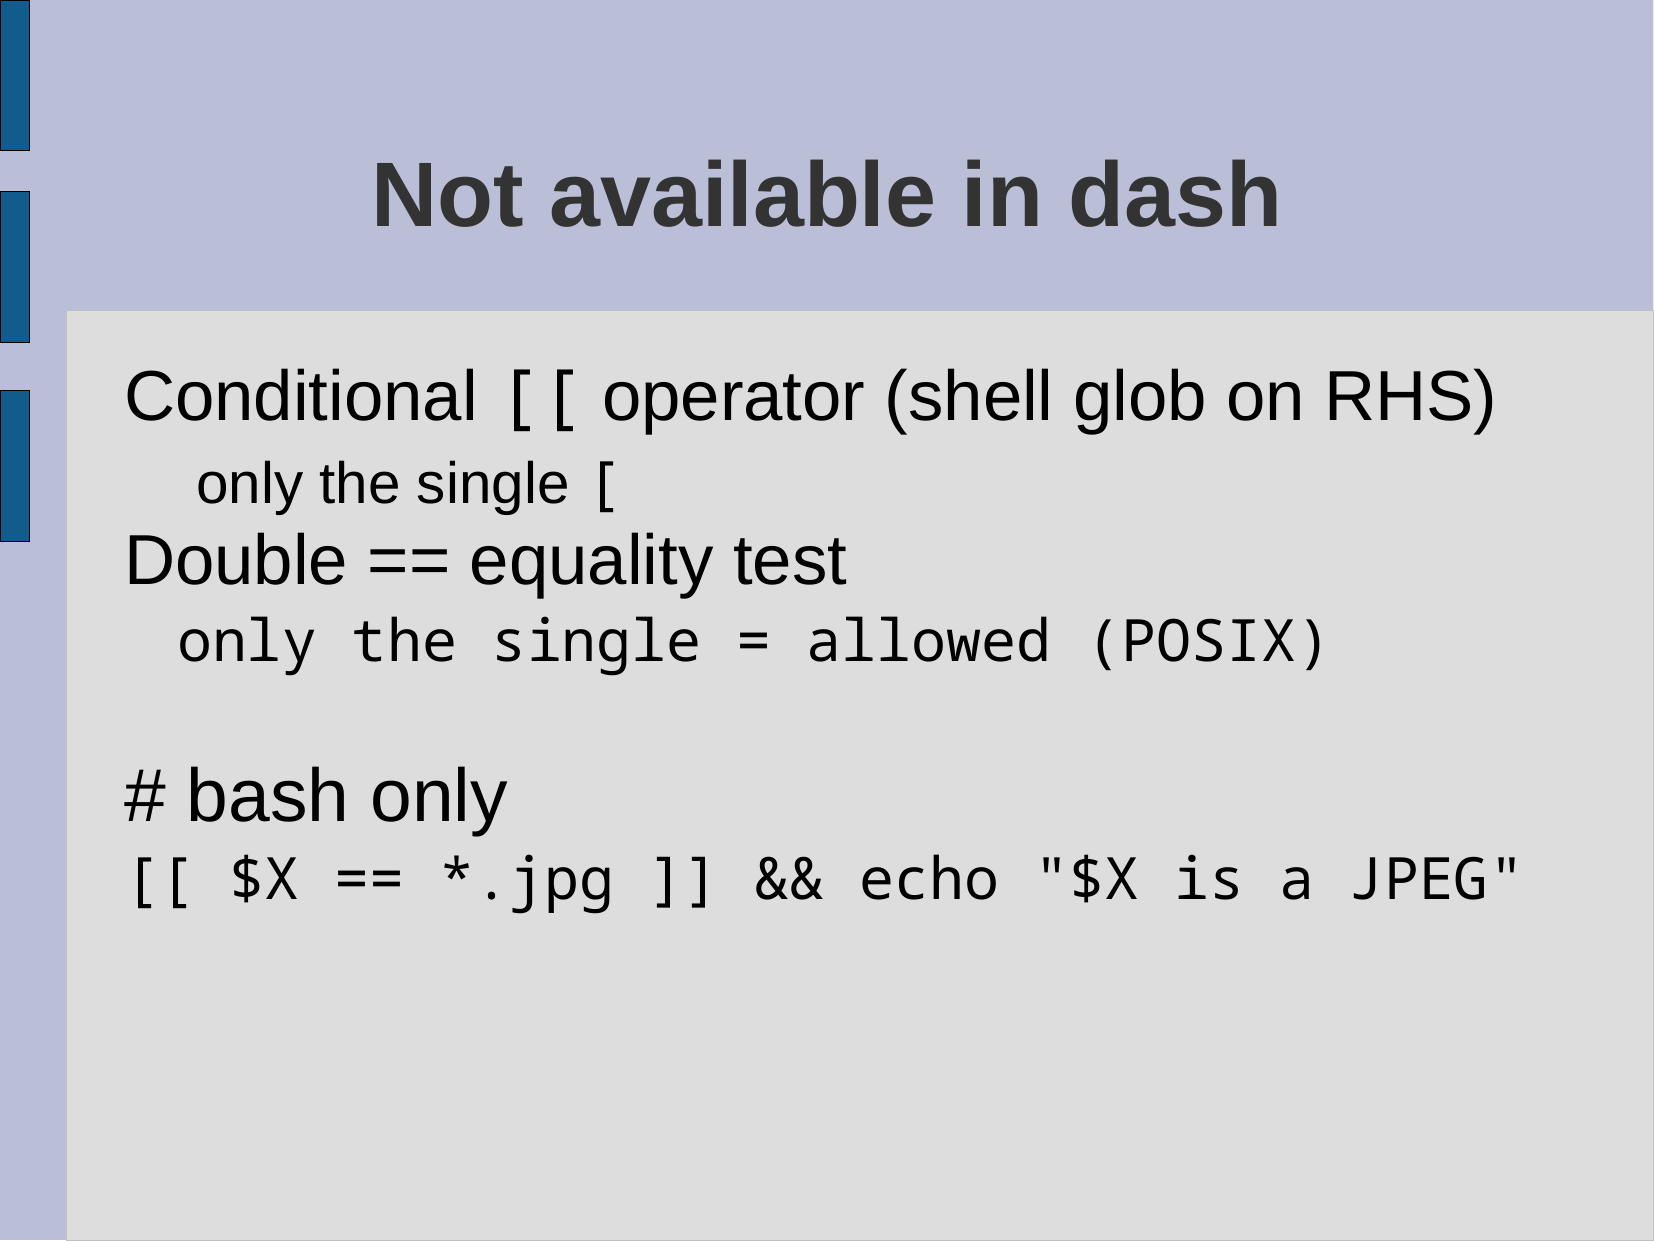

# Not available in dash
Conditional [[ operator (shell glob on RHS)
only the single [
Double == equality test
only the single = allowed (POSIX)
# bash only
[[ $X == *.jpg ]] && echo "$X is a JPEG"